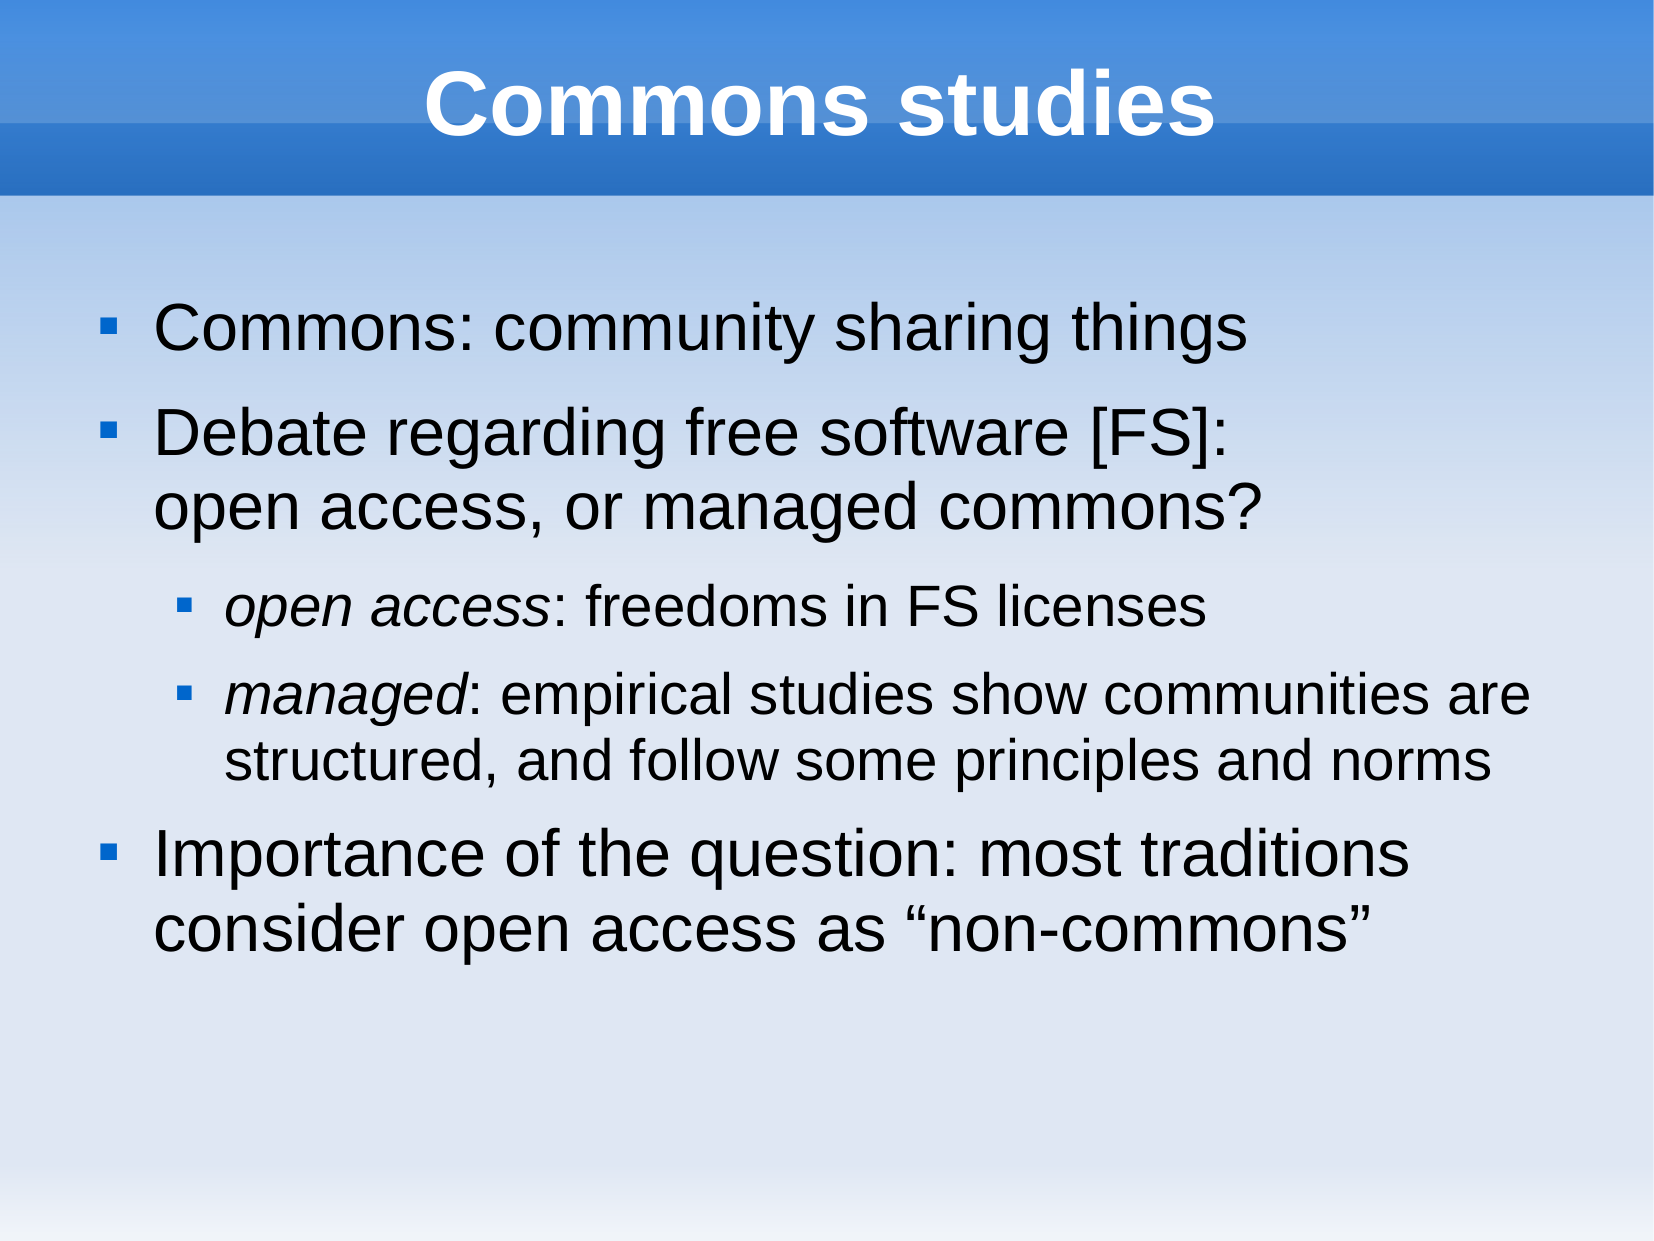

# Commons studies
Commons: community sharing things
Debate regarding free software [FS]:
open access, or managed commons?
open access: freedoms in FS licenses
managed: empirical studies show communities are structured, and follow some principles and norms
Importance of the question: most traditions consider open access as “non-commons”